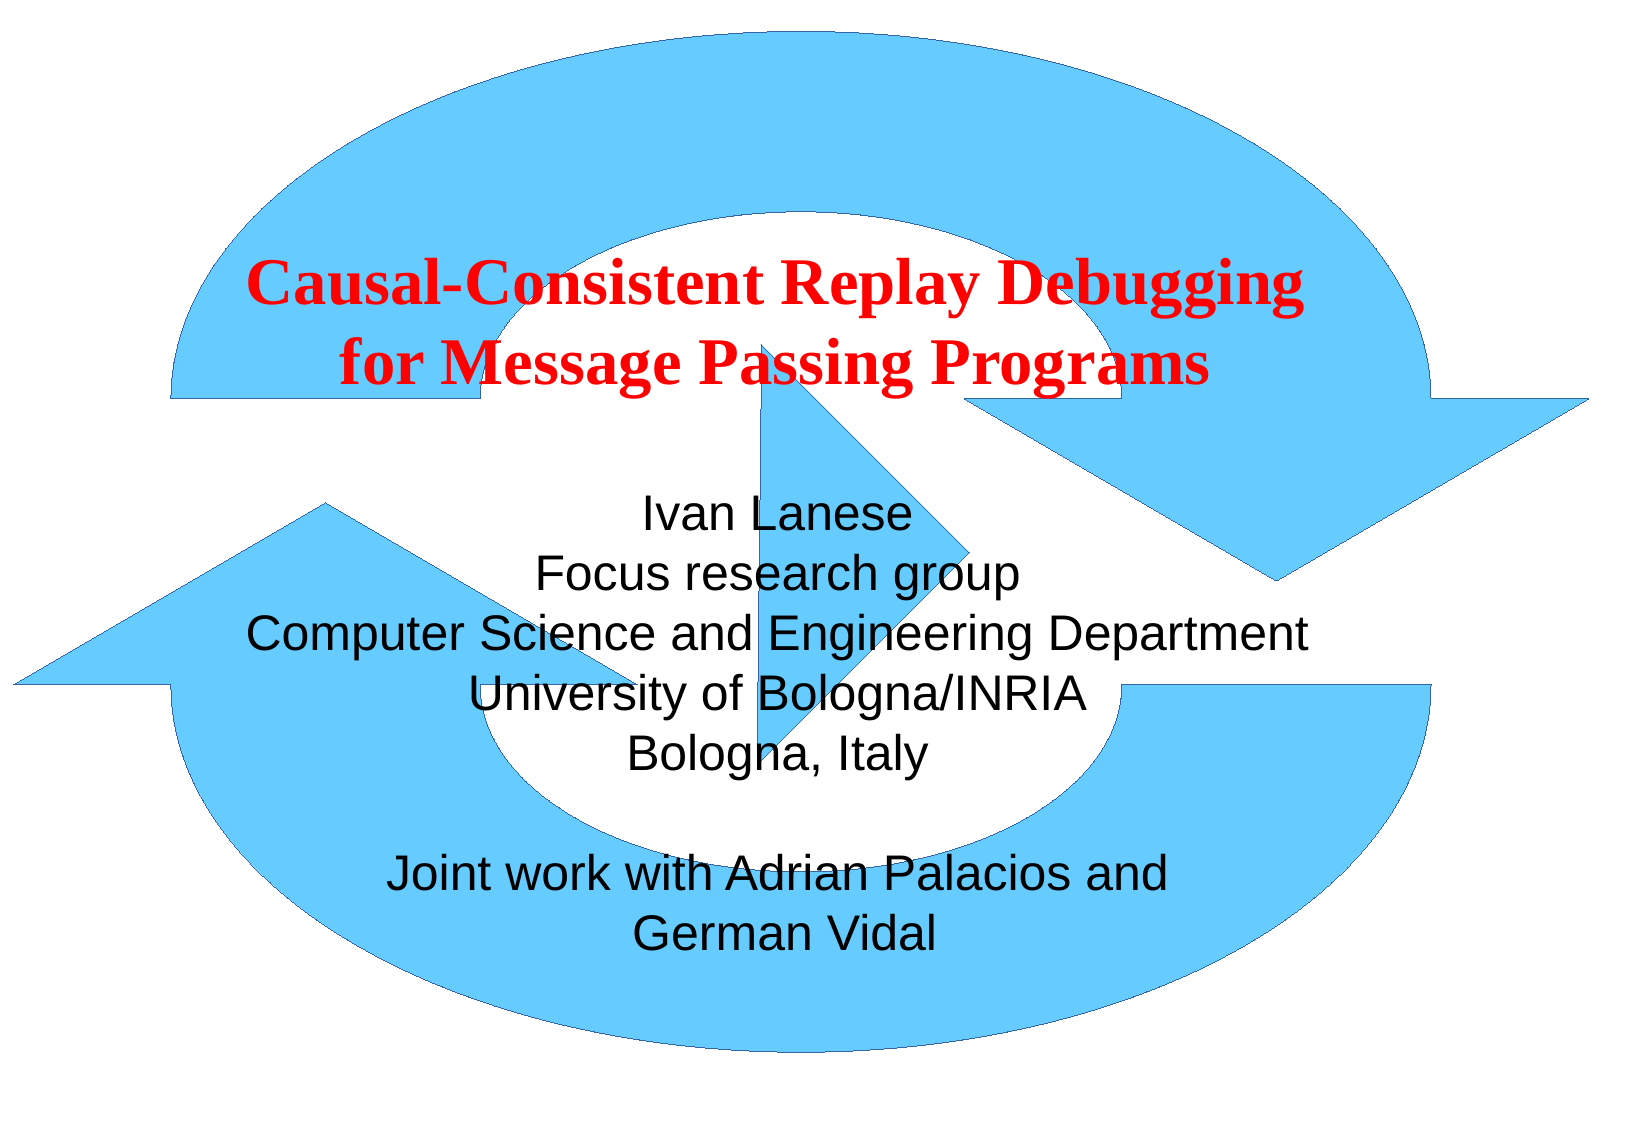

# Causal-Consistent Replay Debugging for Message Passing Programs
Ivan Lanese
Focus research group
Computer Science and Engineering Department
University of Bologna/INRIA
Bologna, Italy
Joint work with Adrian Palacios and
 German Vidal